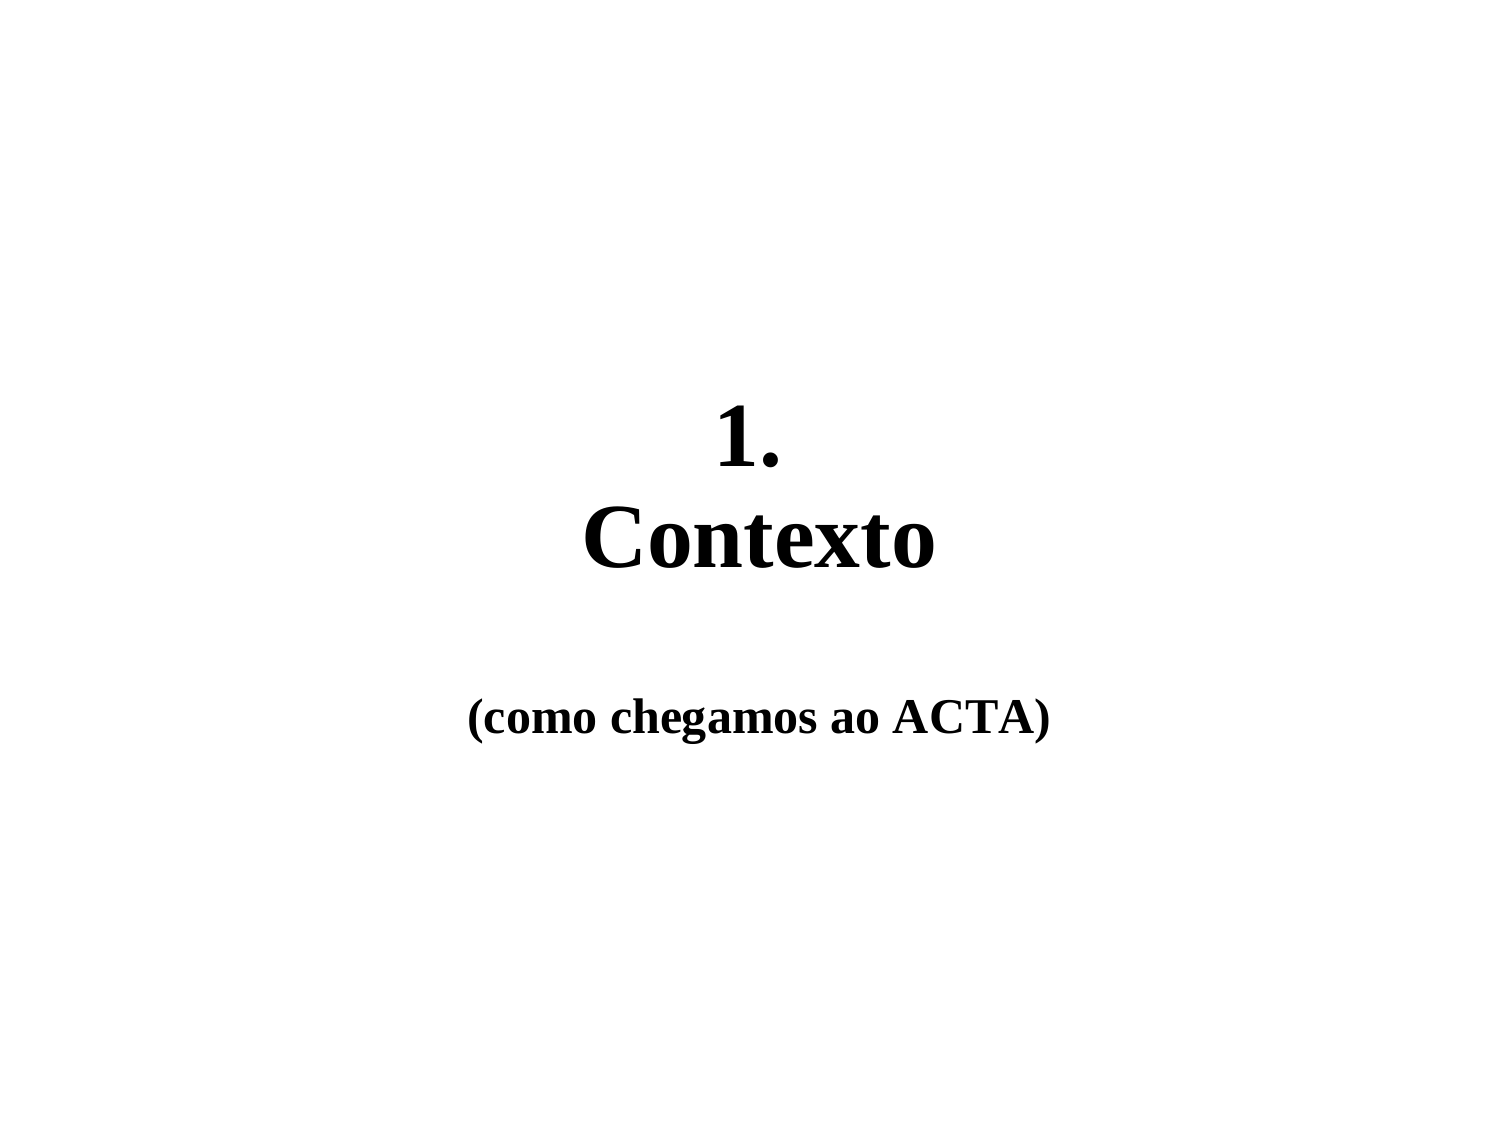

# 1. Contexto (como chegamos ao ACTA)